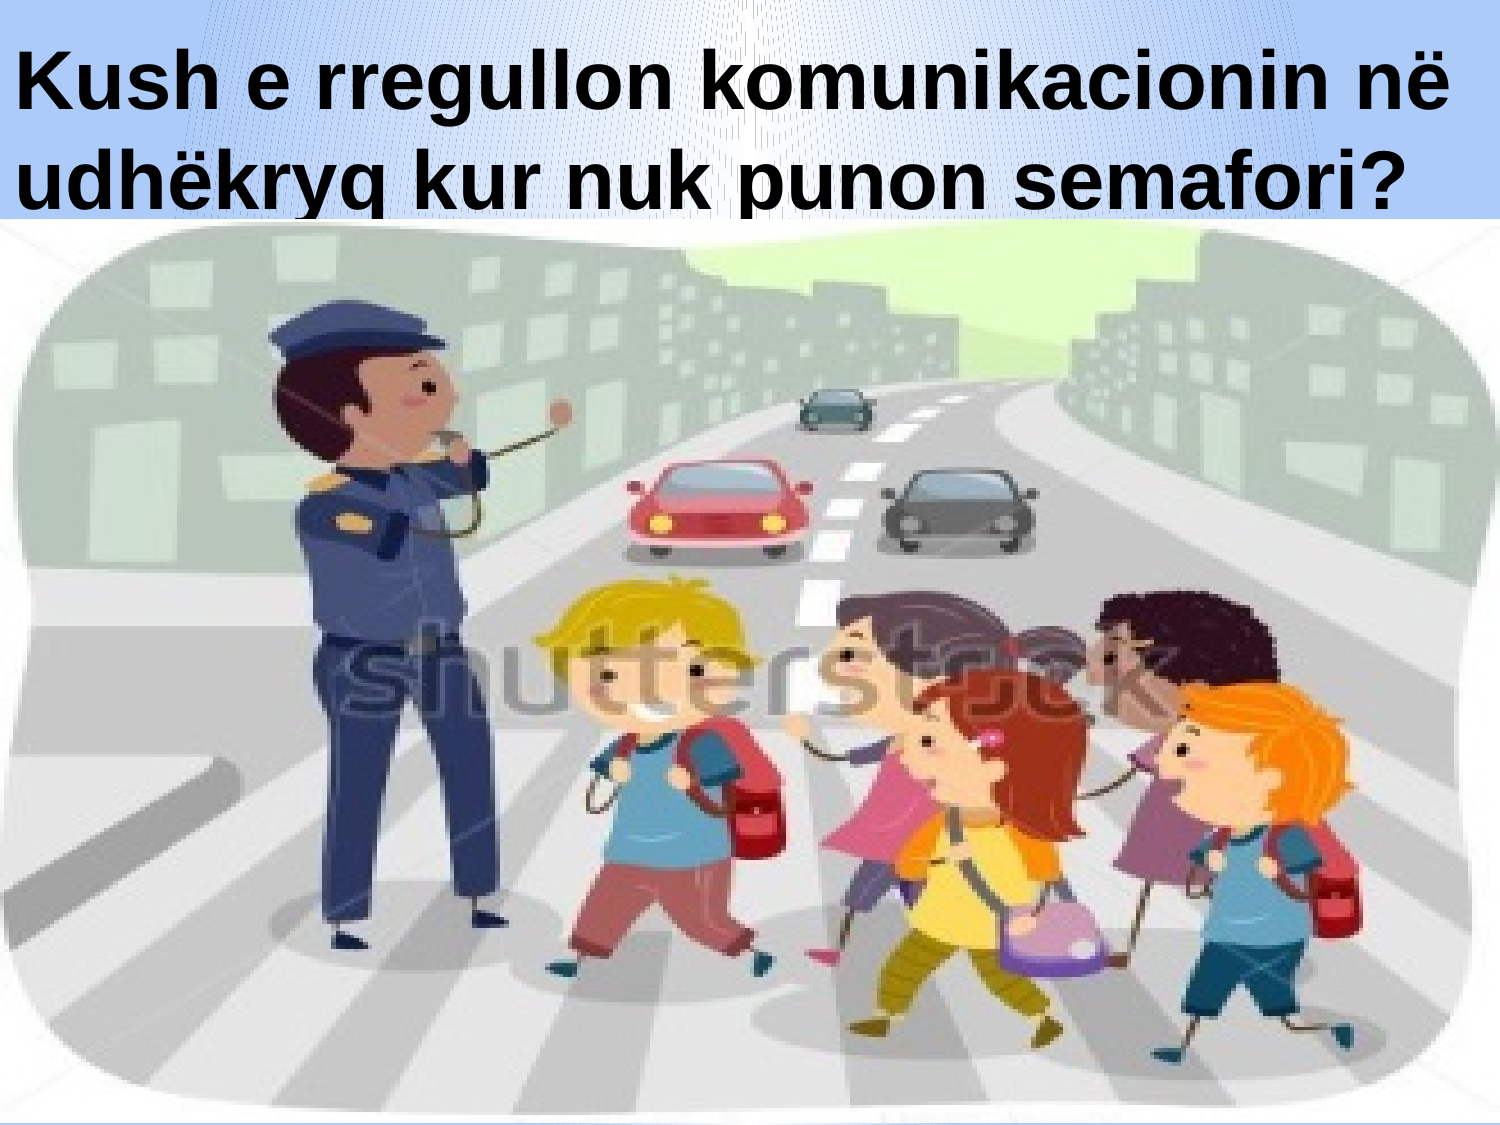

Kush e rregullon komunikacionin në udhëkryq kur nuk punon semafori?